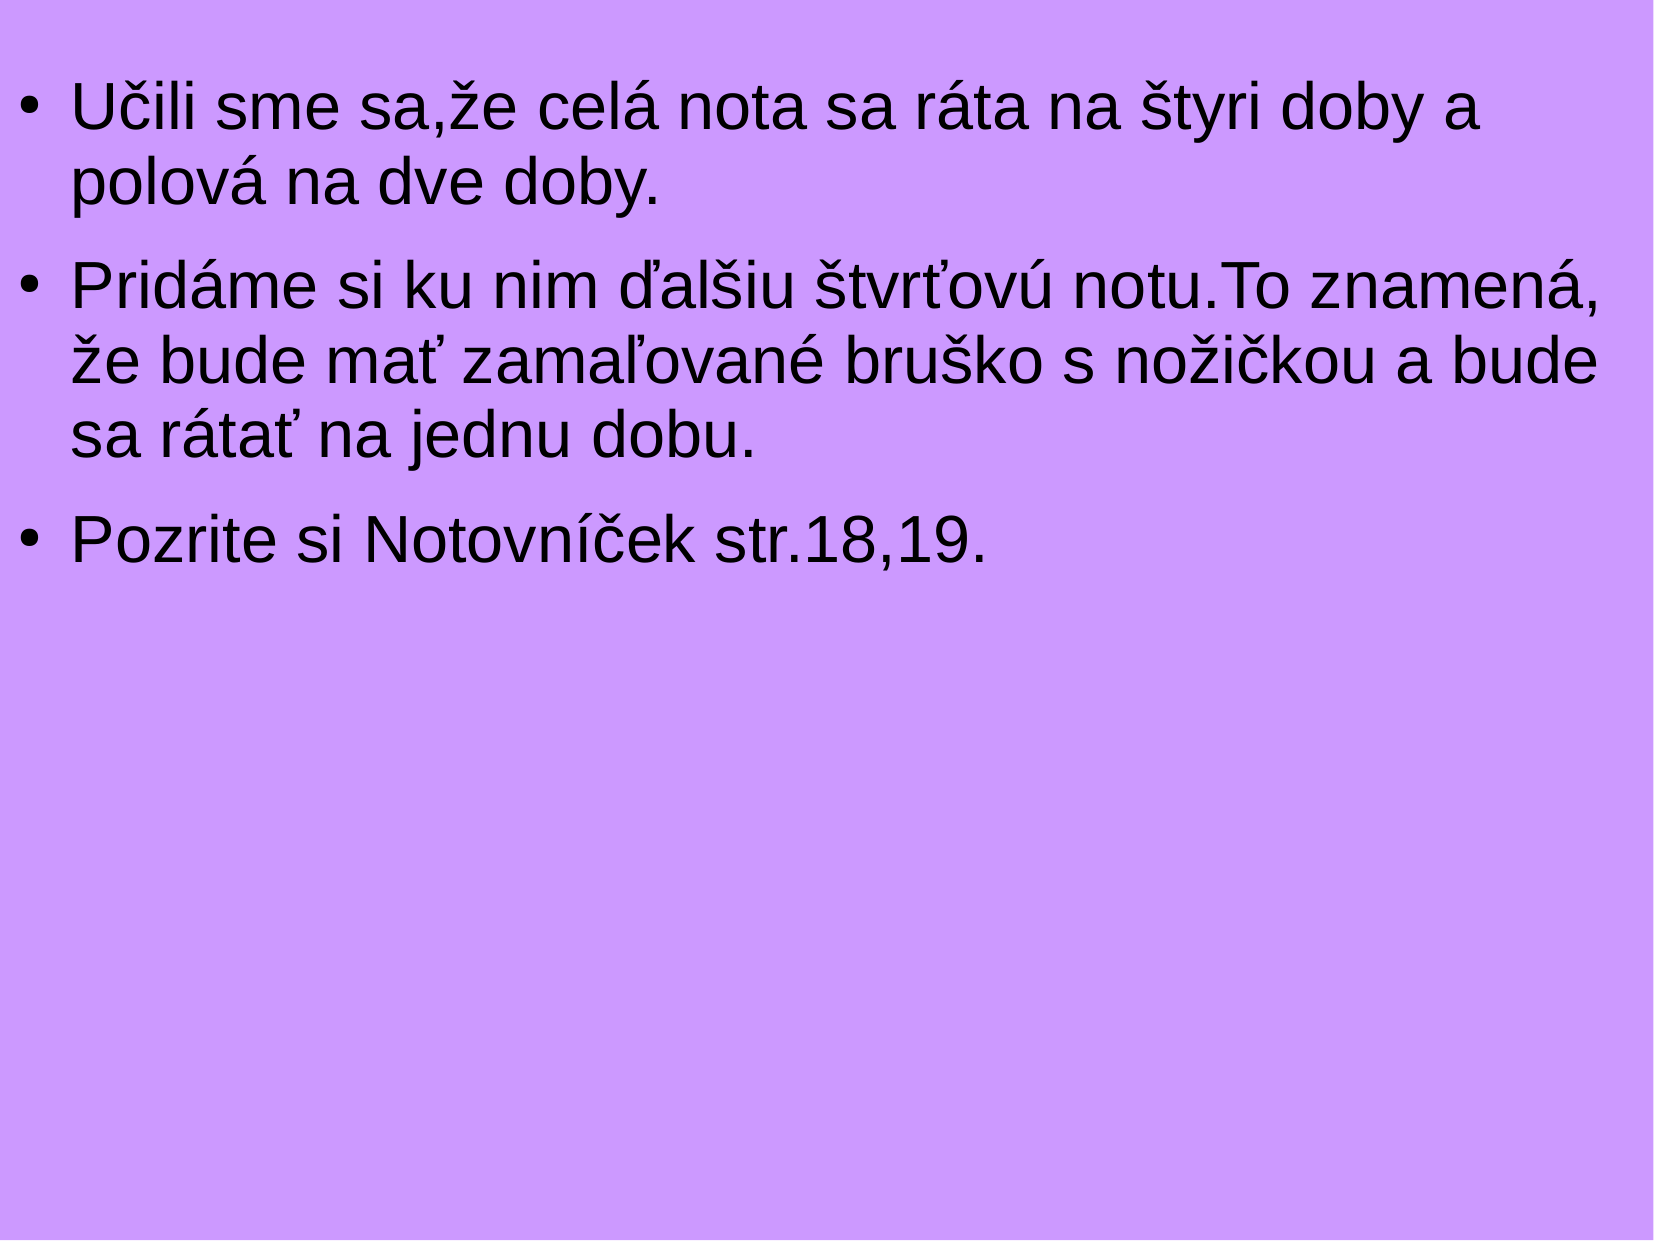

Učili sme sa,že celá nota sa ráta na štyri doby a polová na dve doby.
Pridáme si ku nim ďalšiu štvrťovú notu.To znamená, že bude mať zamaľované bruško s nožičkou a bude sa rátať na jednu dobu.
Pozrite si Notovníček str.18,19.
# Učili sme sa, že celá nota sa ráta na štyri doby a polová na dve doby.